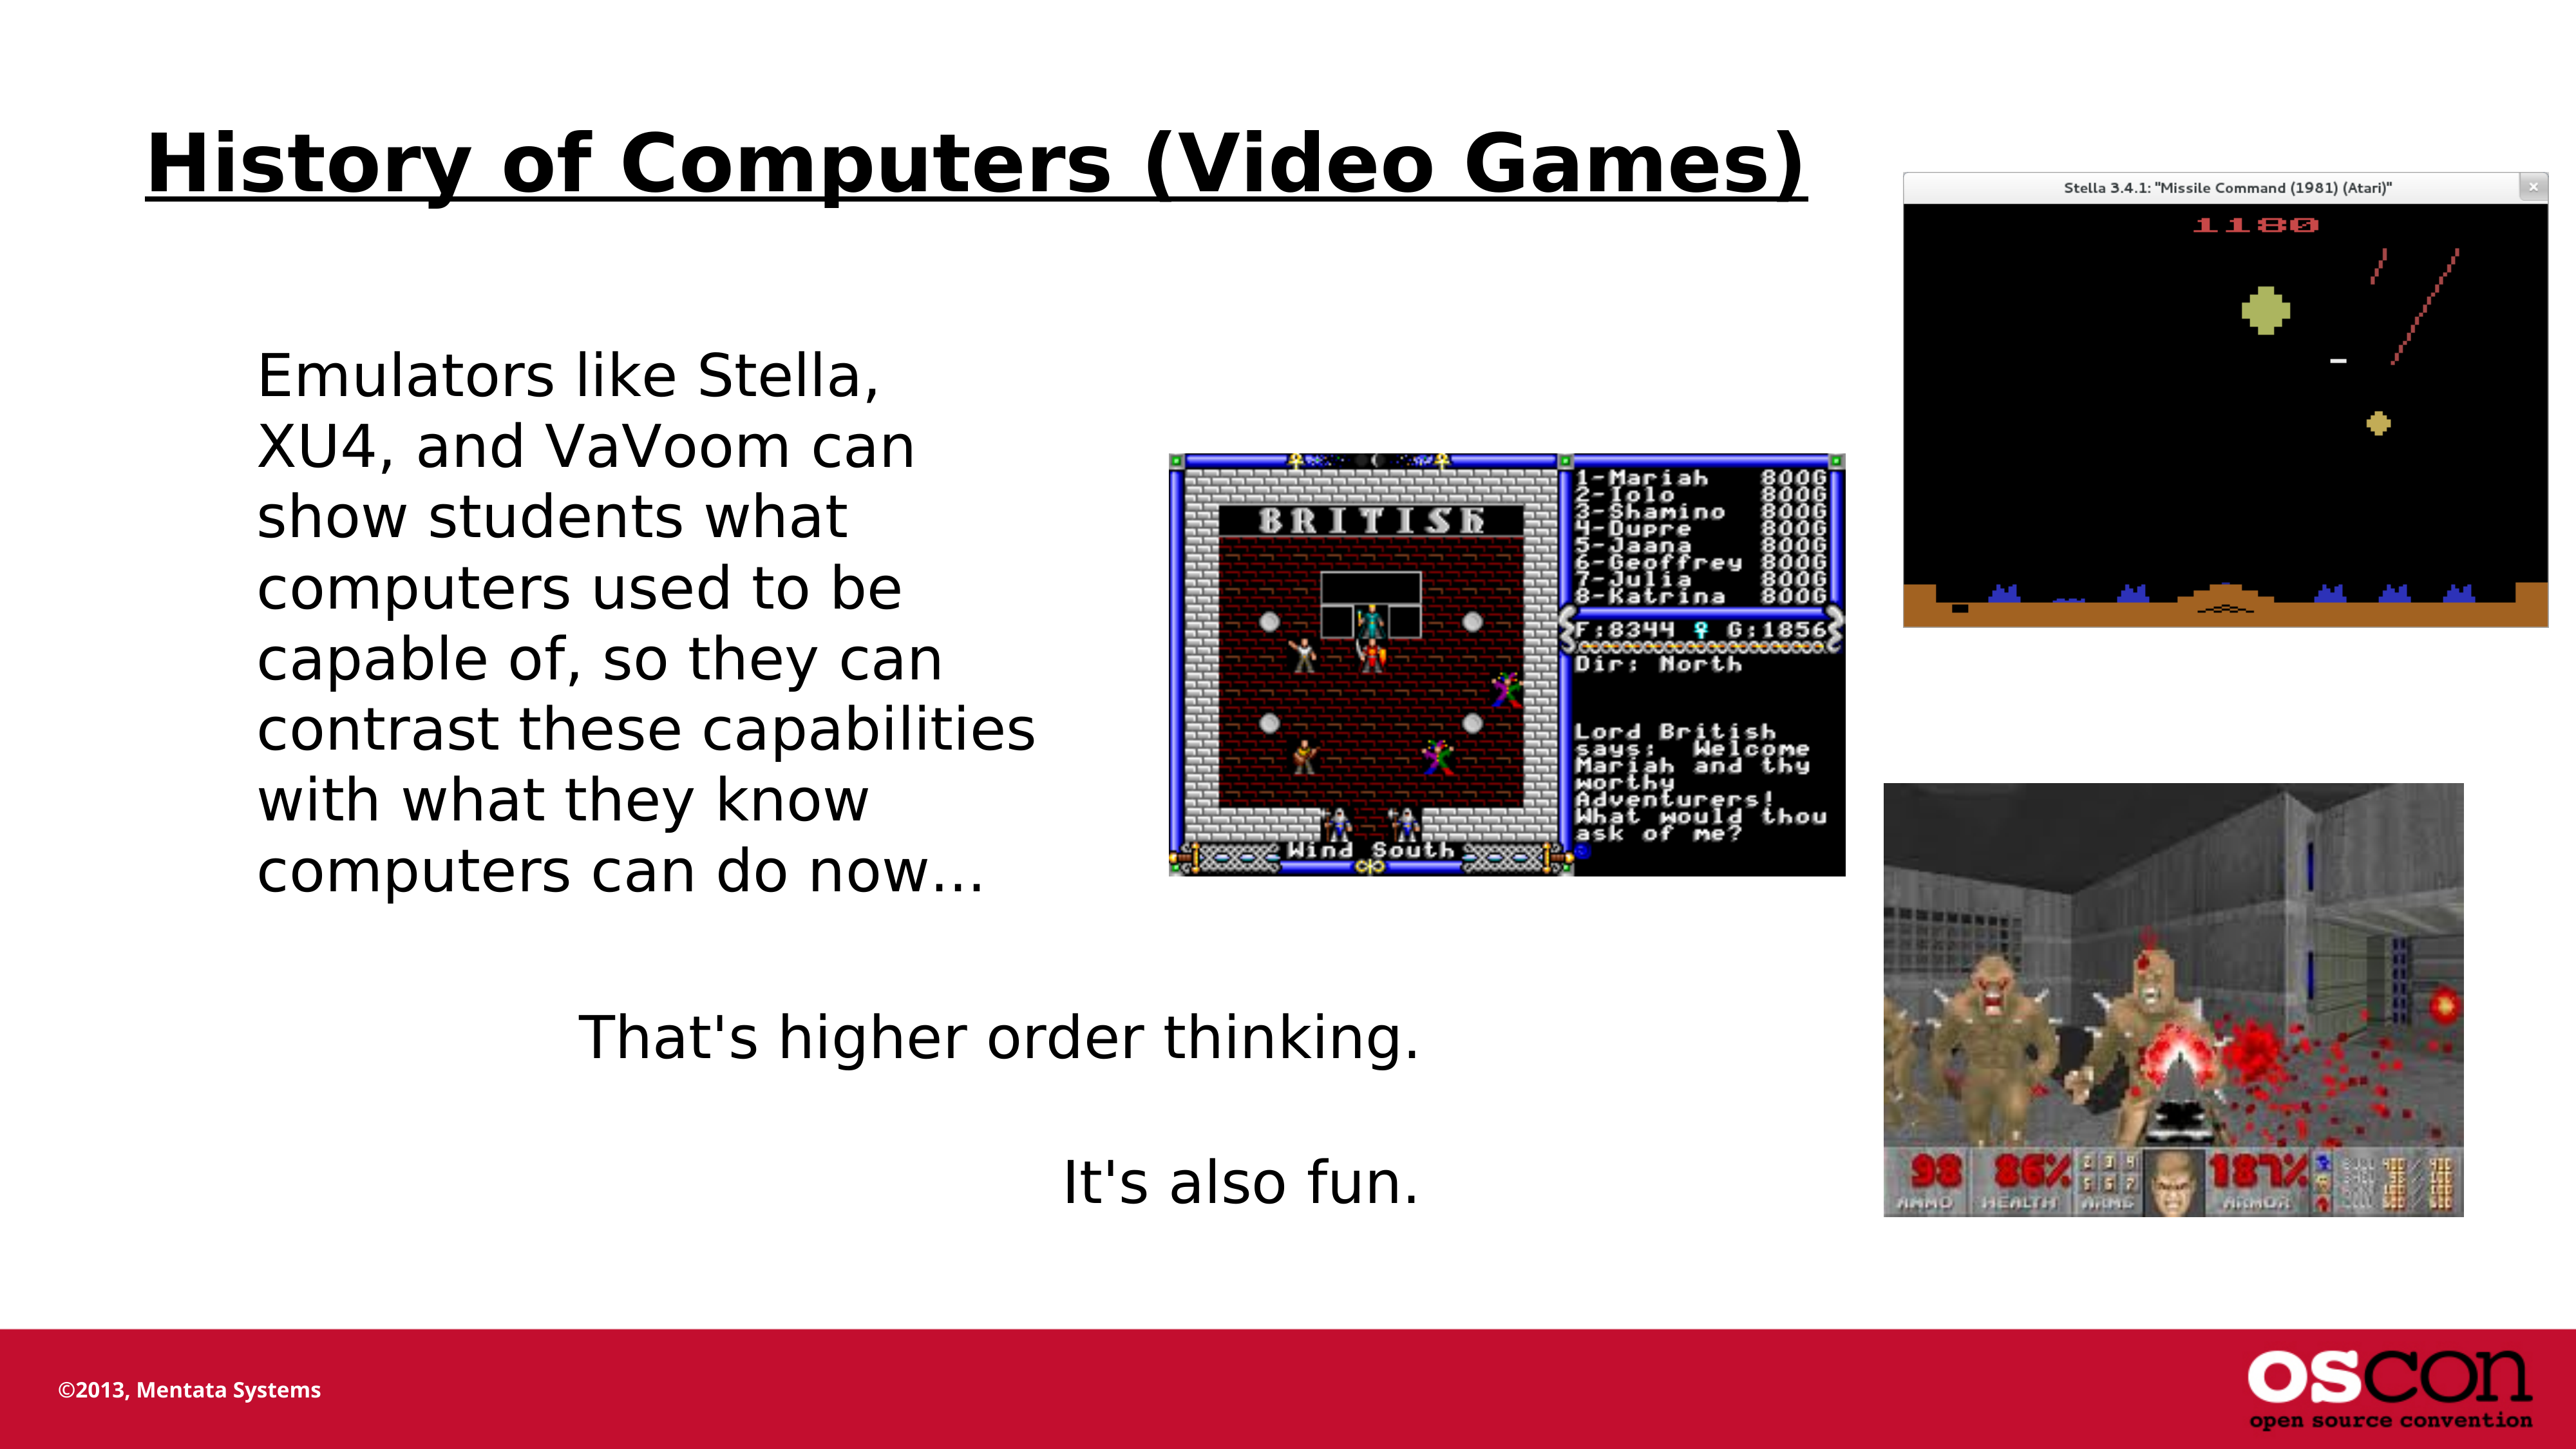

#
History of Computers (Video Games)
Emulators like Stella,
XU4, and VaVoom can show students what computers used to be capable of, so they can contrast these capabilities with what they know computers can do now...
That's higher order thinking.
It's also fun.
©2013, Mentata Systems